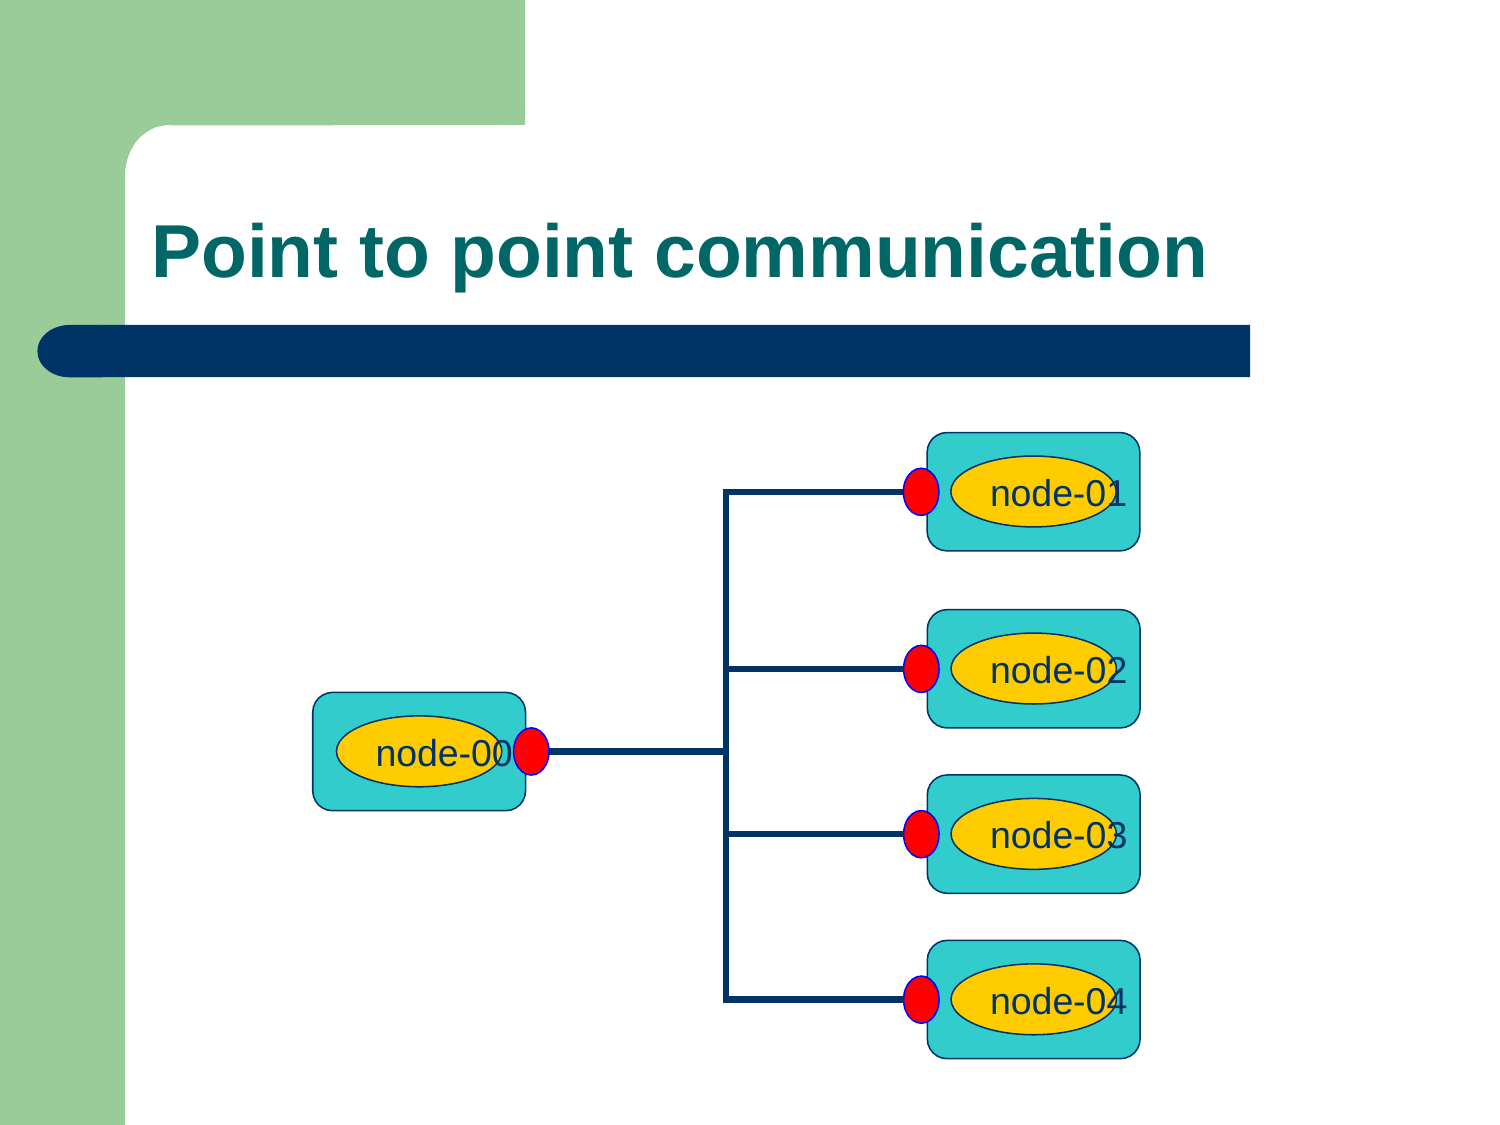

# Point to point communication
node-01
node-02
node-00
node-03
node-04